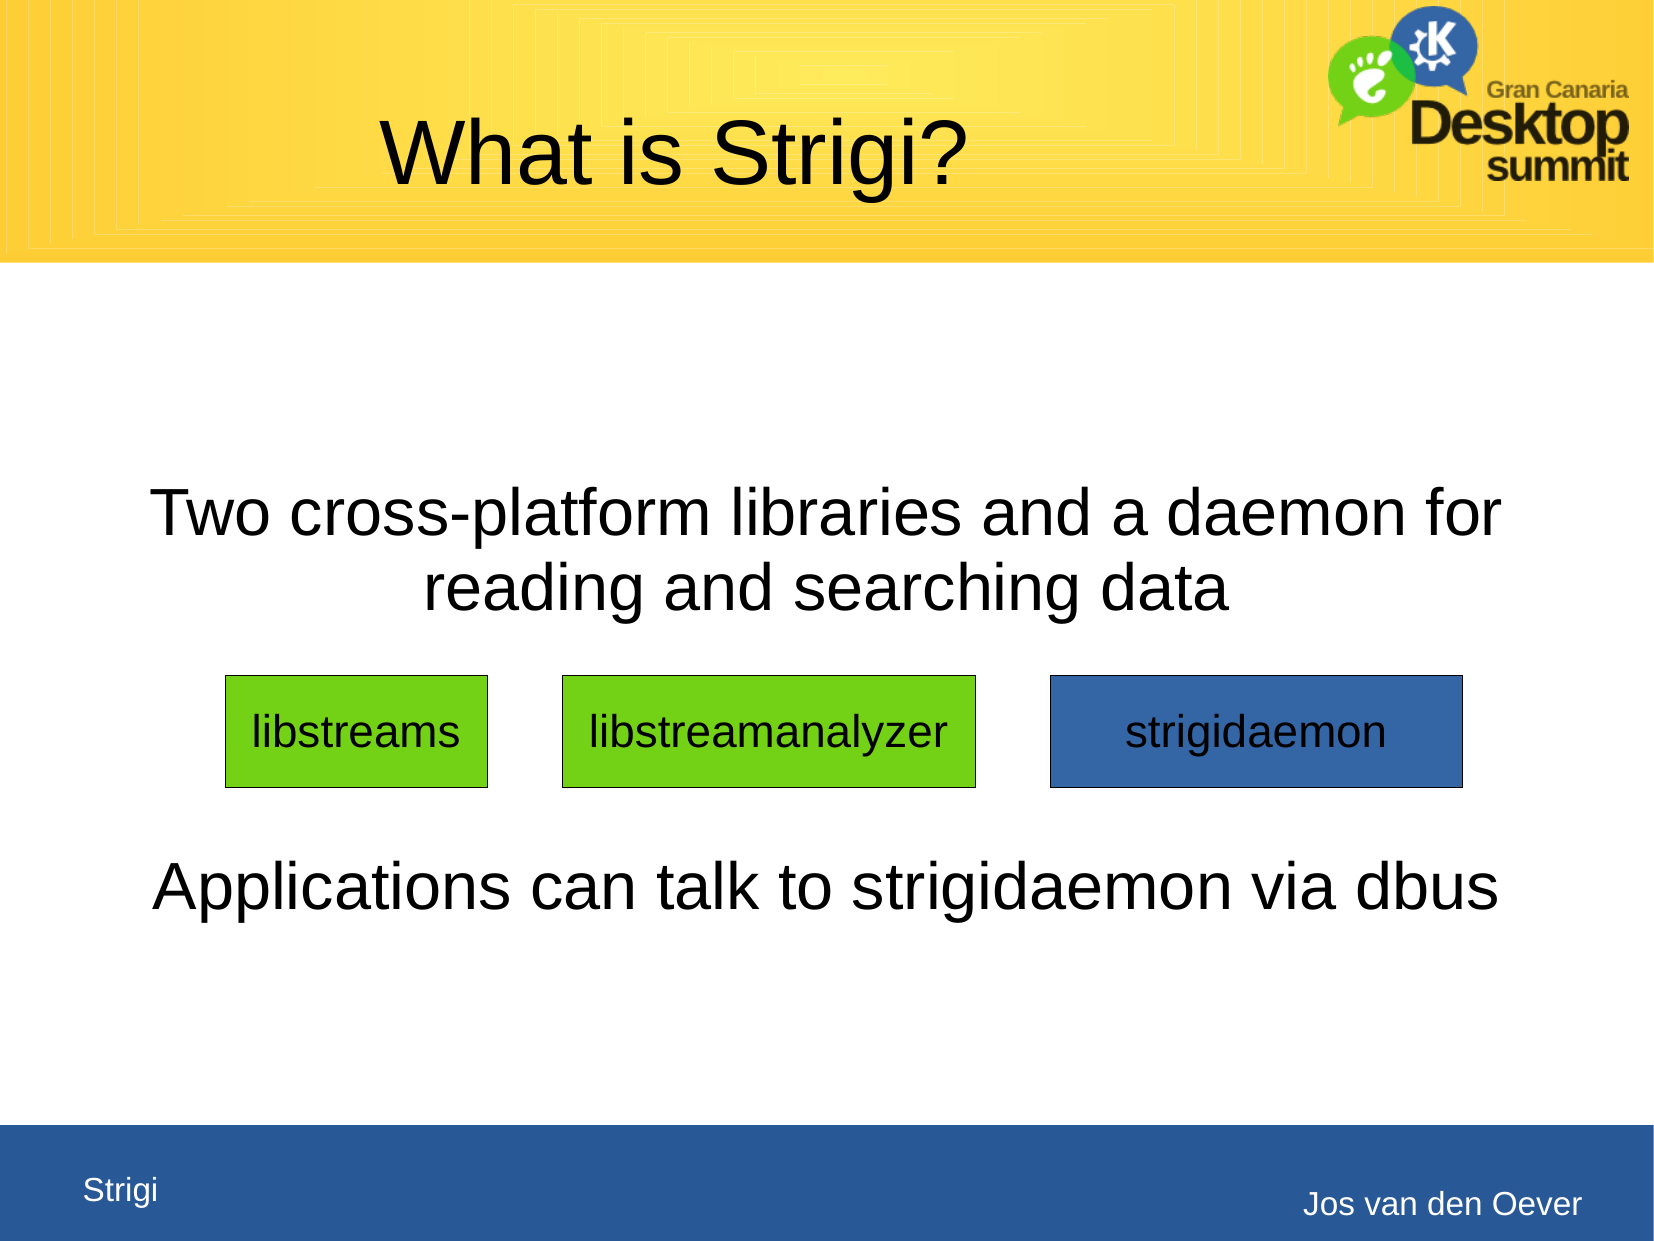

# What is Strigi?
Two cross-platform libraries and a daemon for reading and searching data
Applications can talk to strigidaemon via dbus
libstreams
libstreamanalyzer
strigidaemon